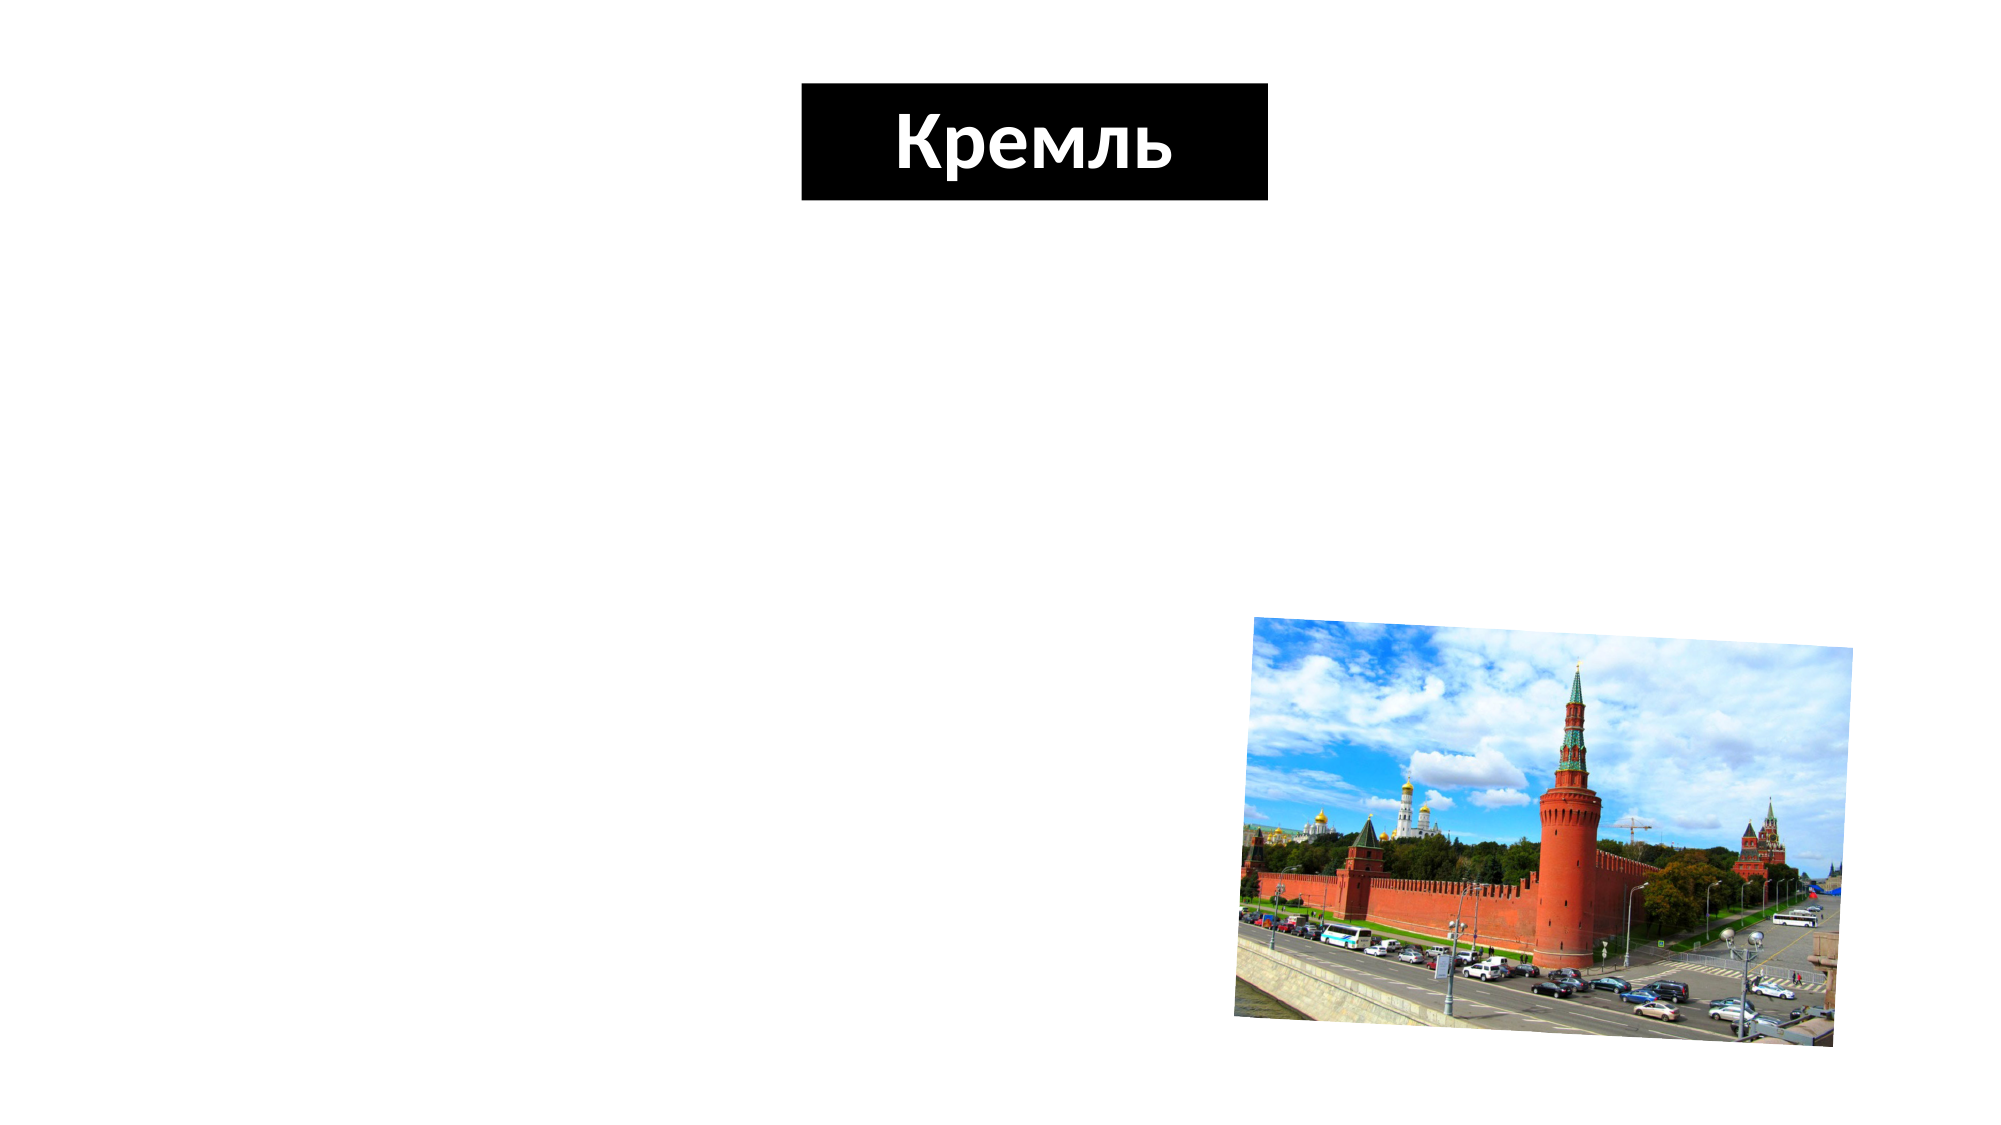

Кремль
 Свой нынешний вид стены и башни крепости приобрели ещё в XVII веке
 Cлужит резиденцией Президента России
 Hа его территории находятся многочисленные храмы и музеи
 Cписок всемирного наследия ЮНЕСКО
Первое упоминание